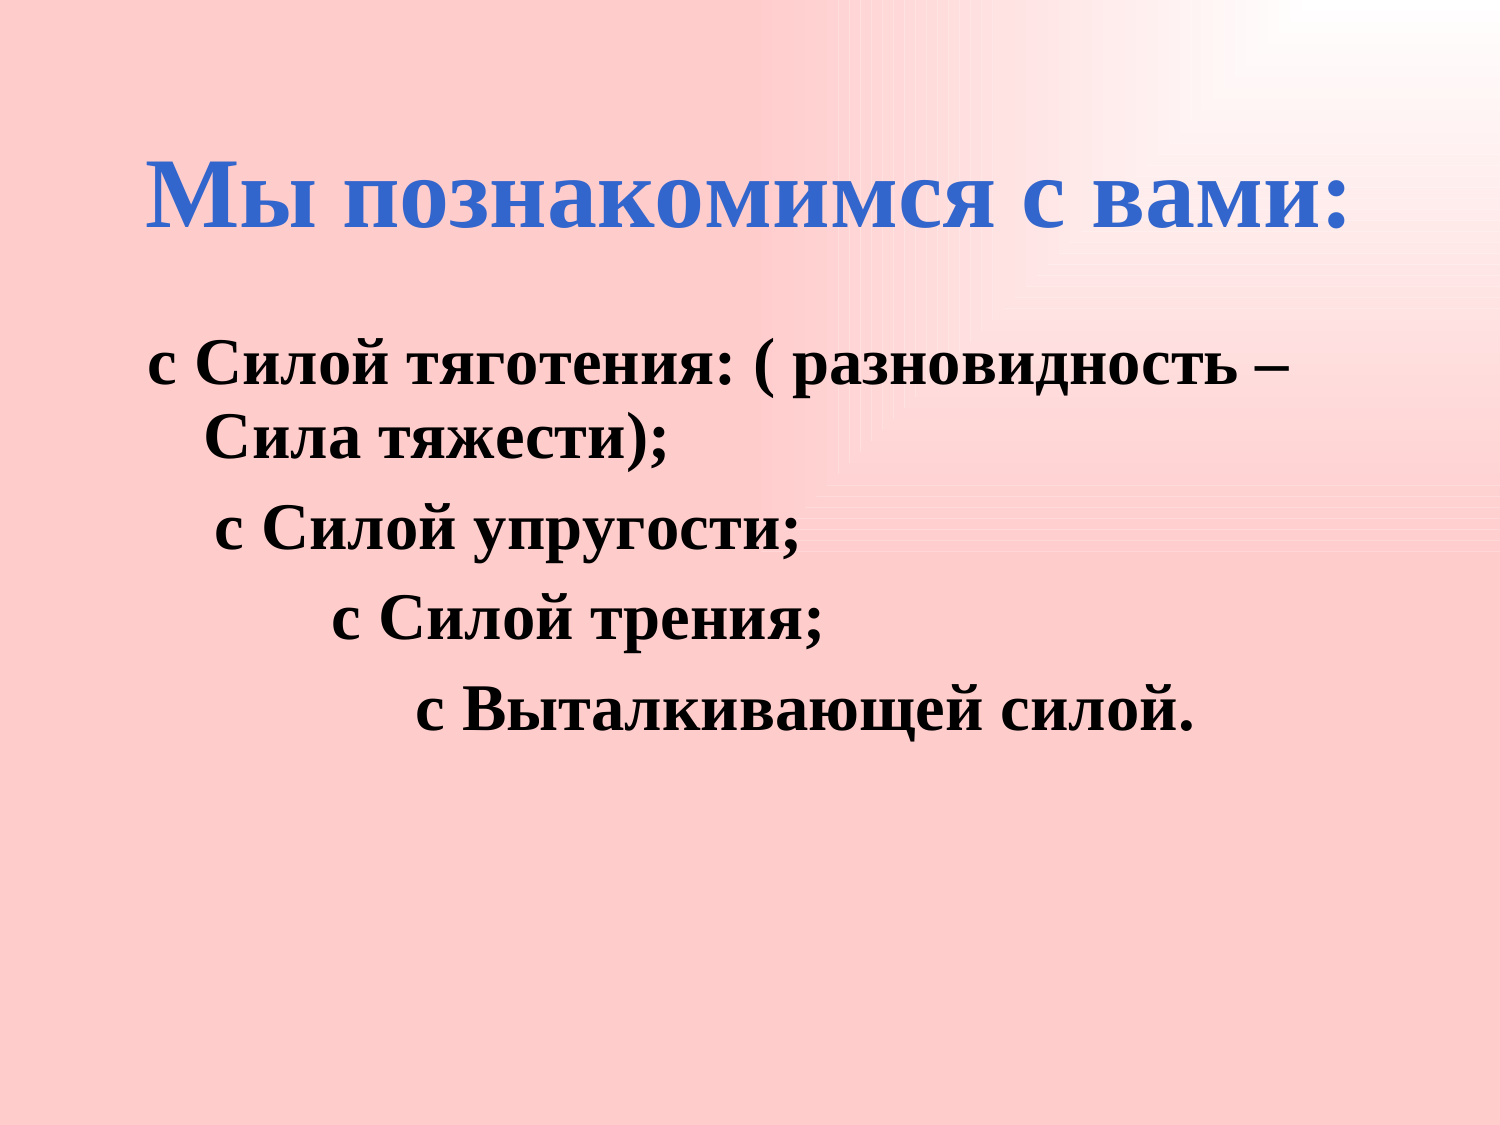

# Мы познакомимся с вами:
с Силой тяготения: ( разновидность – Сила тяжести);
 с Силой упругости;
 с Силой трения;
 с Выталкивающей силой.